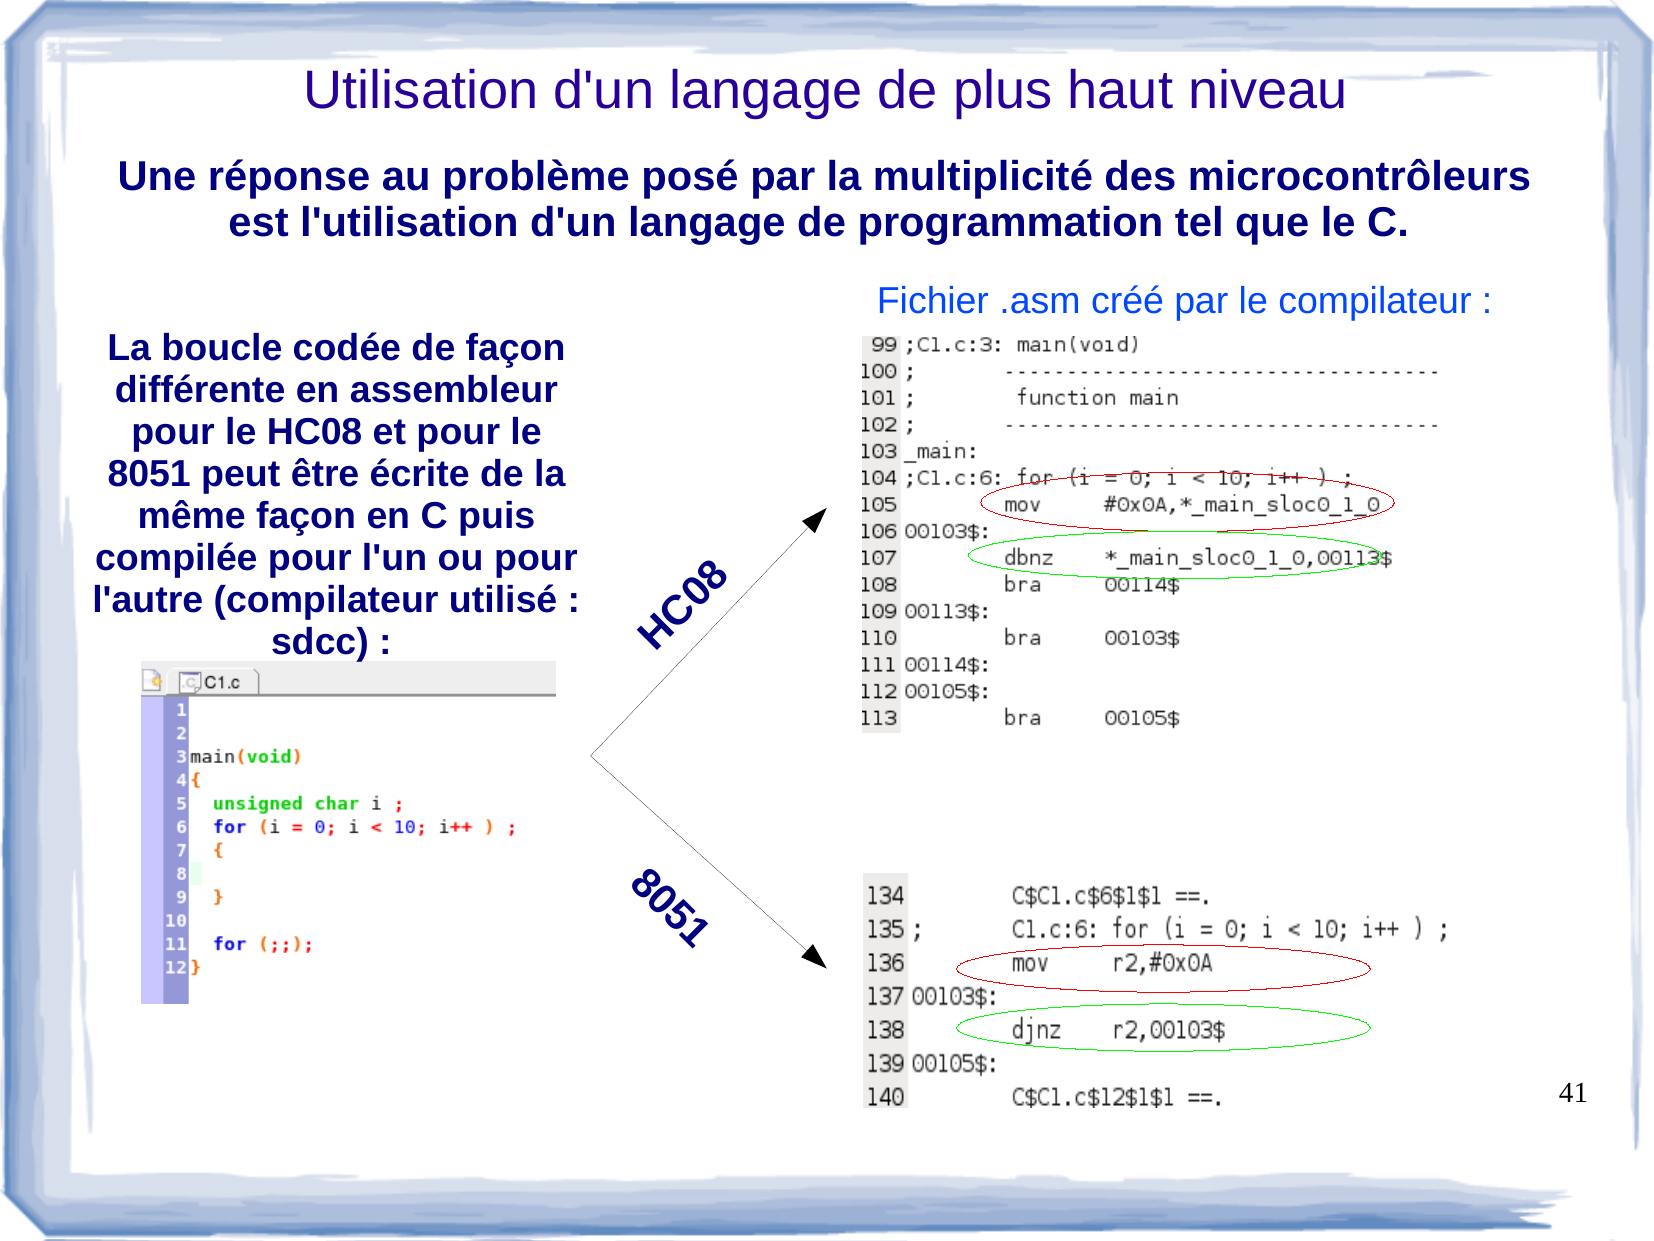

# Utilisation d'un langage de plus haut niveau
Une réponse au problème posé par la multiplicité des microcontrôleurs est l'utilisation d'un langage de programmation tel que le C.
Fichier .asm créé par le compilateur :
La boucle codée de façon différente en assembleur pour le HC08 et pour le 8051 peut être écrite de la même façon en C puis compilée pour l'un ou pour l'autre (compilateur utilisé : sdcc) :
HC08
8051
41